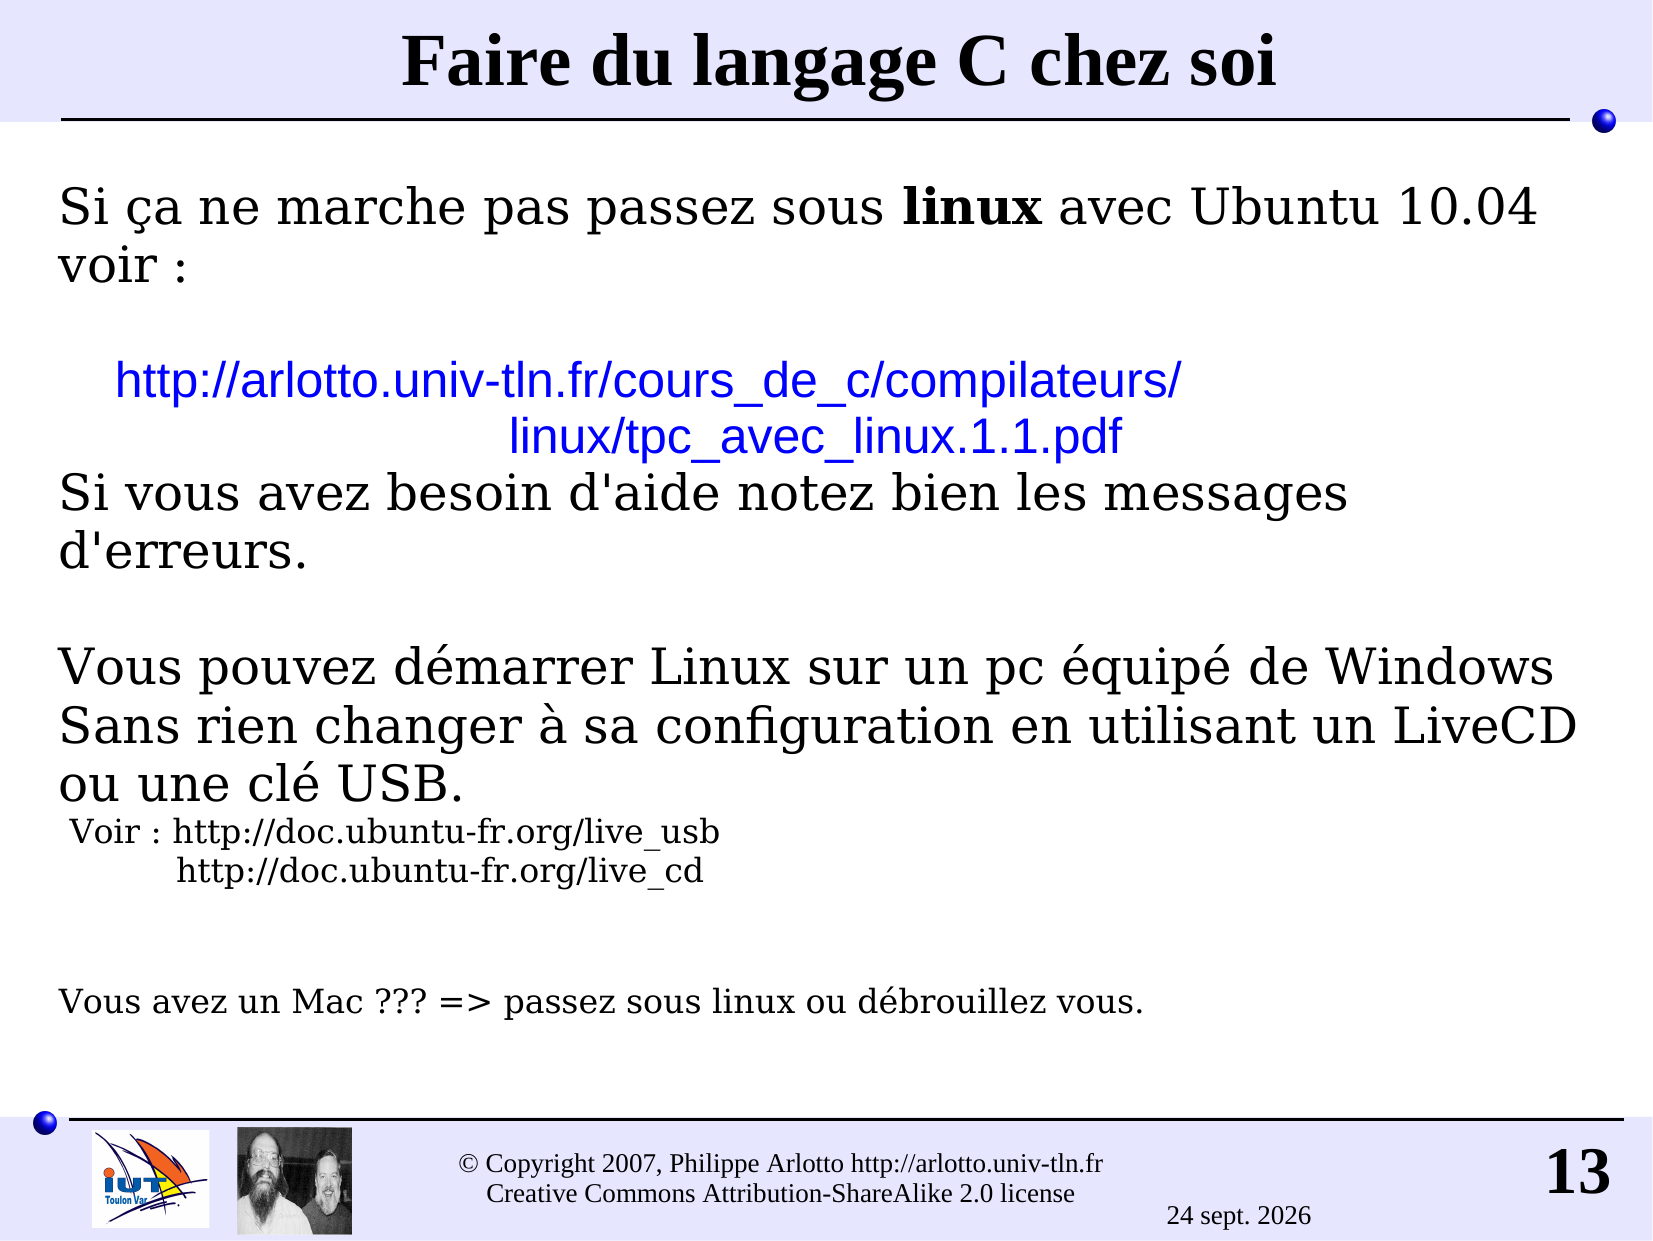

# Faire du langage C chez soi
Si ça ne marche pas passez sous linux avec Ubuntu 10.04 voir :
 http://arlotto.univ-tln.fr/cours_de_c/compilateurs/
						linux/tpc_avec_linux.1.1.pdf
Si vous avez besoin d'aide notez bien les messages d'erreurs.
Vous pouvez démarrer Linux sur un pc équipé de Windows
Sans rien changer à sa configuration en utilisant un LiveCD ou une clé USB.
 Voir : http://doc.ubuntu-fr.org/live_usb
	 http://doc.ubuntu-fr.org/live_cd
Vous avez un Mac ??? => passez sous linux ou débrouillez vous.